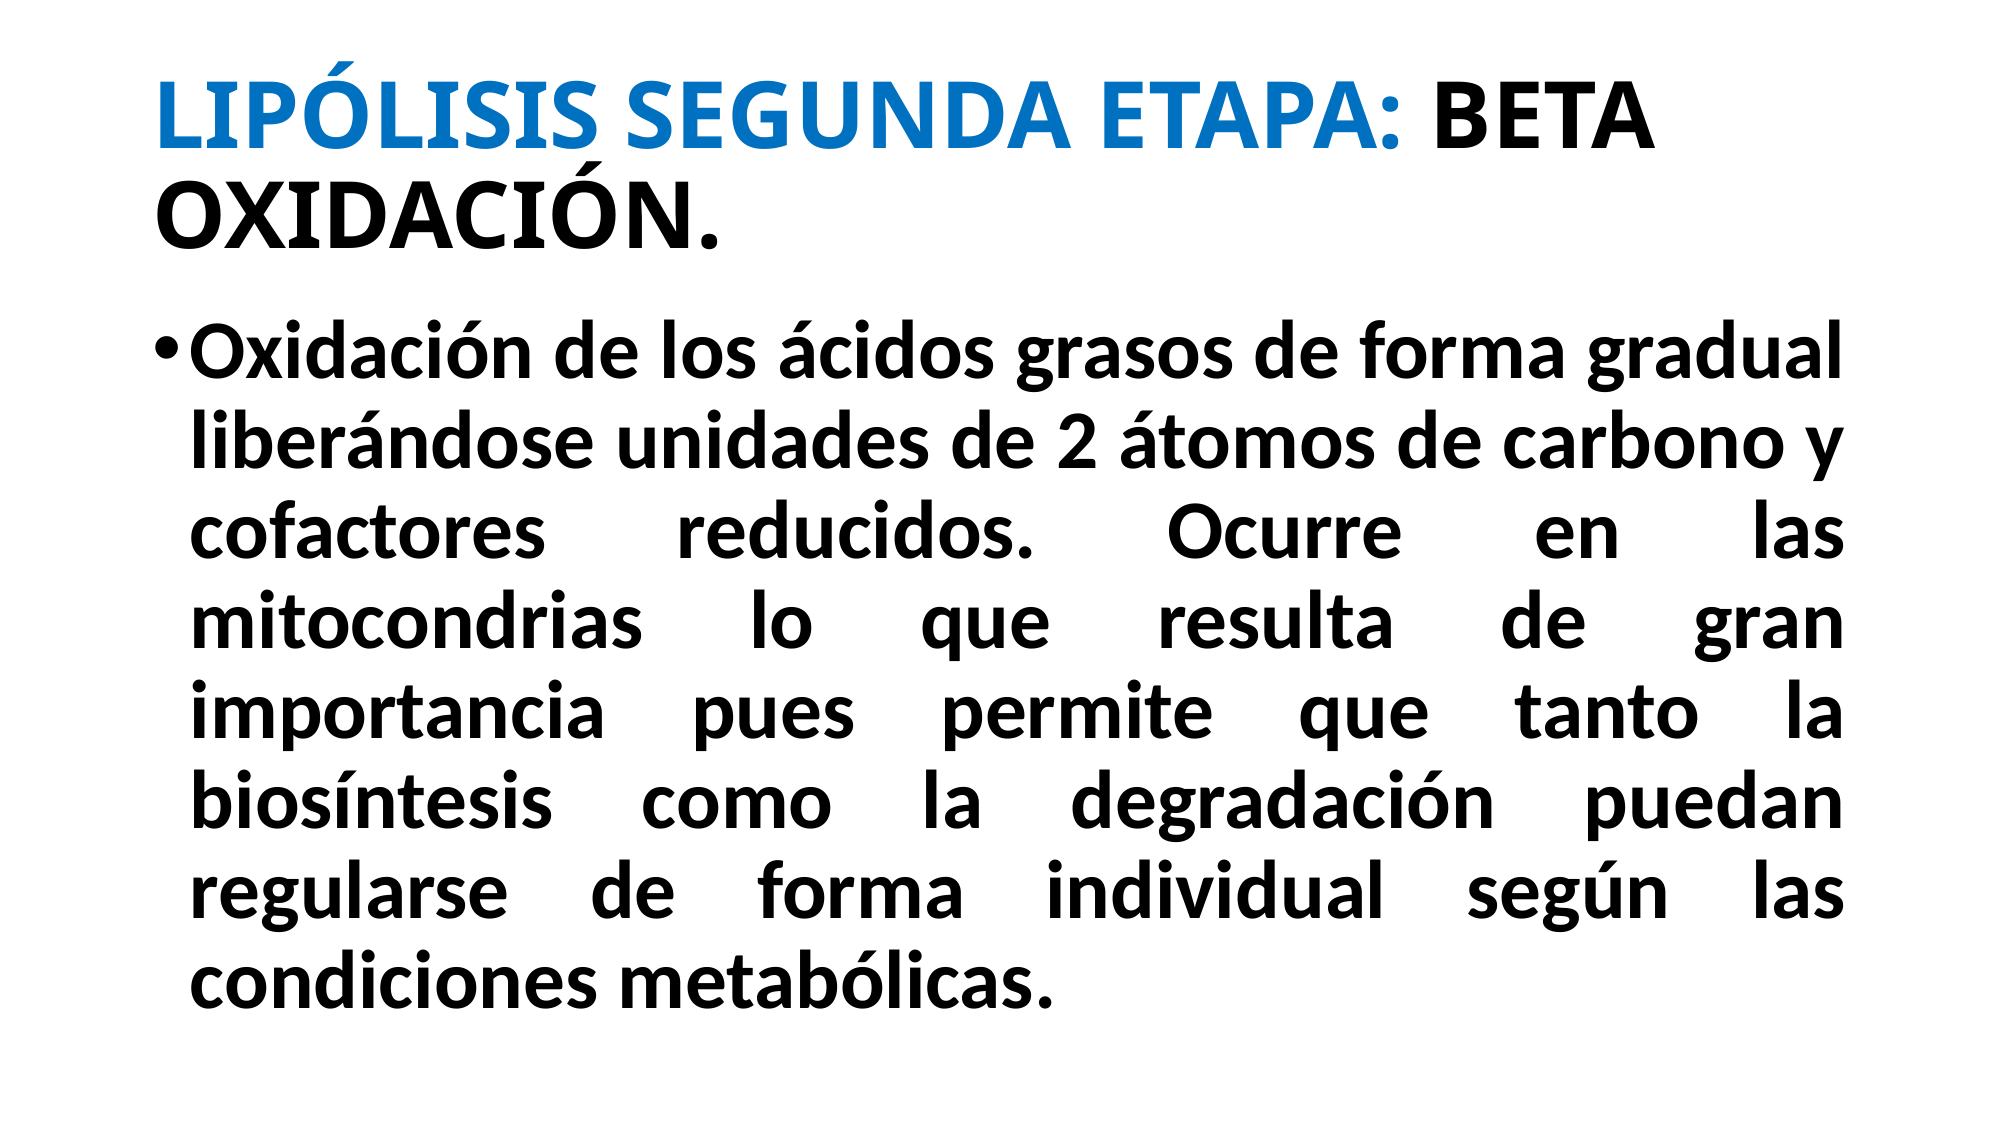

# LIPÓLISIS SEGUNDA ETAPA: BETA OXIDACIÓN.
Oxidación de los ácidos grasos de forma gradual liberándose unidades de 2 átomos de carbono y cofactores reducidos. Ocurre en las mitocondrias lo que resulta de gran importancia pues permite que tanto la biosíntesis como la degradación puedan regularse de forma individual según las condiciones metabólicas.